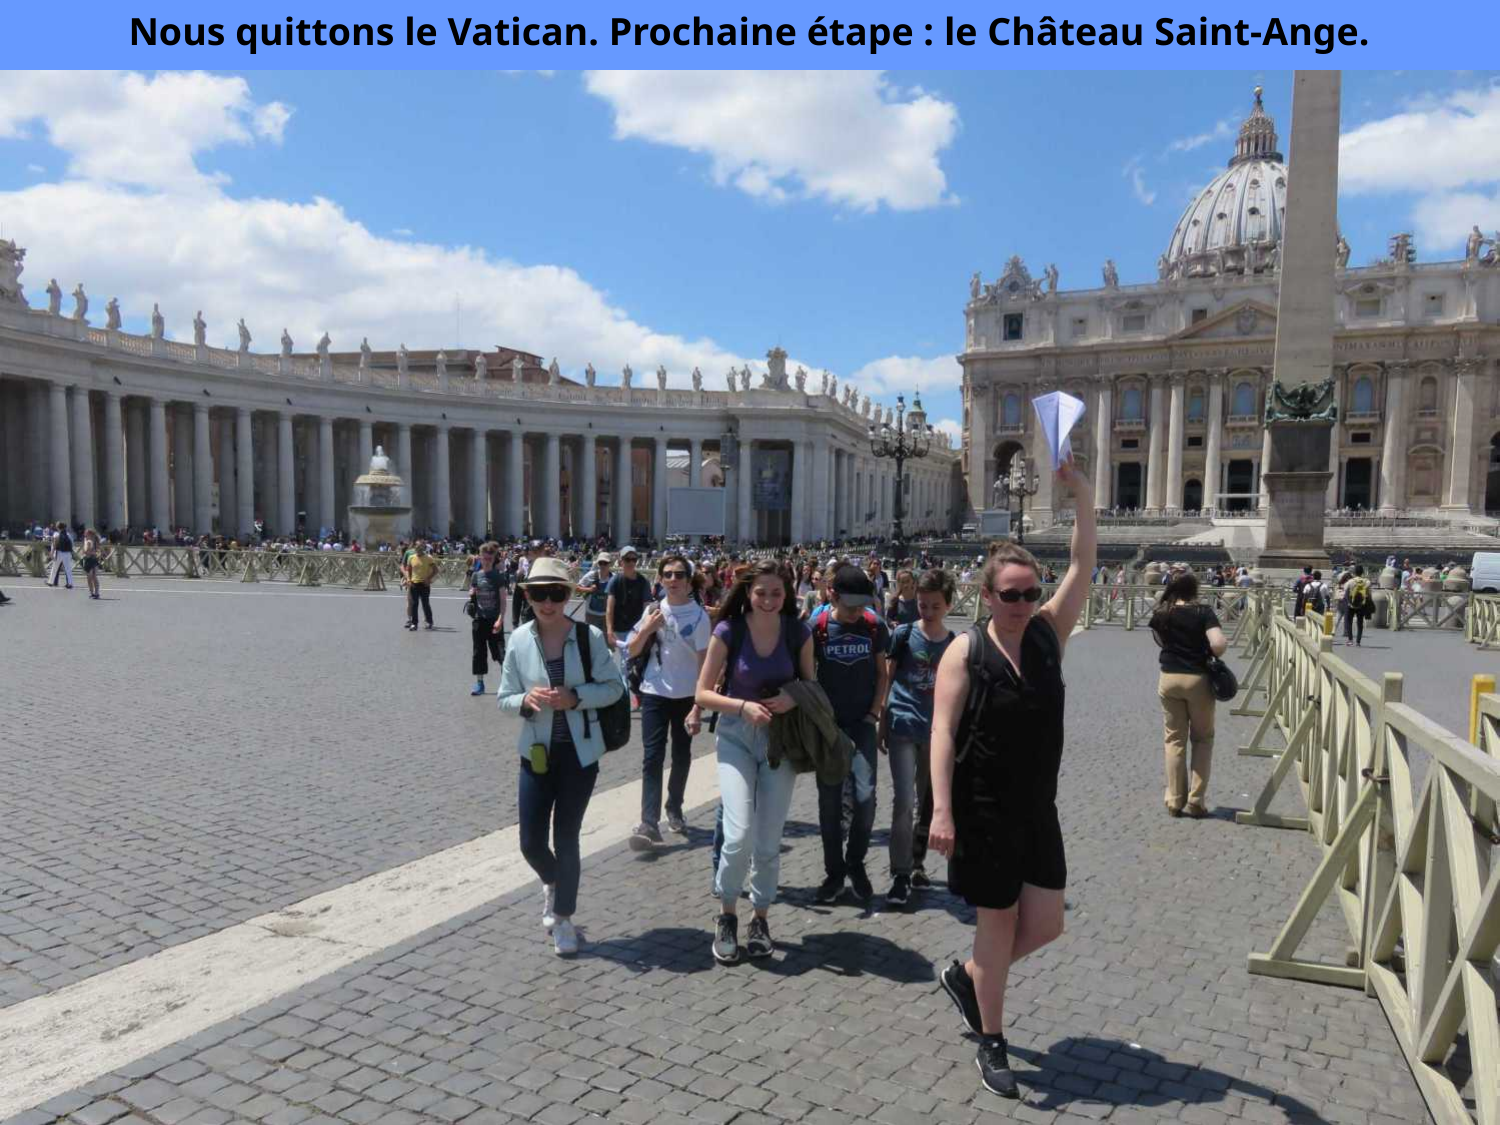

Nous quittons le Vatican. Prochaine étape : le Château Saint-Ange.